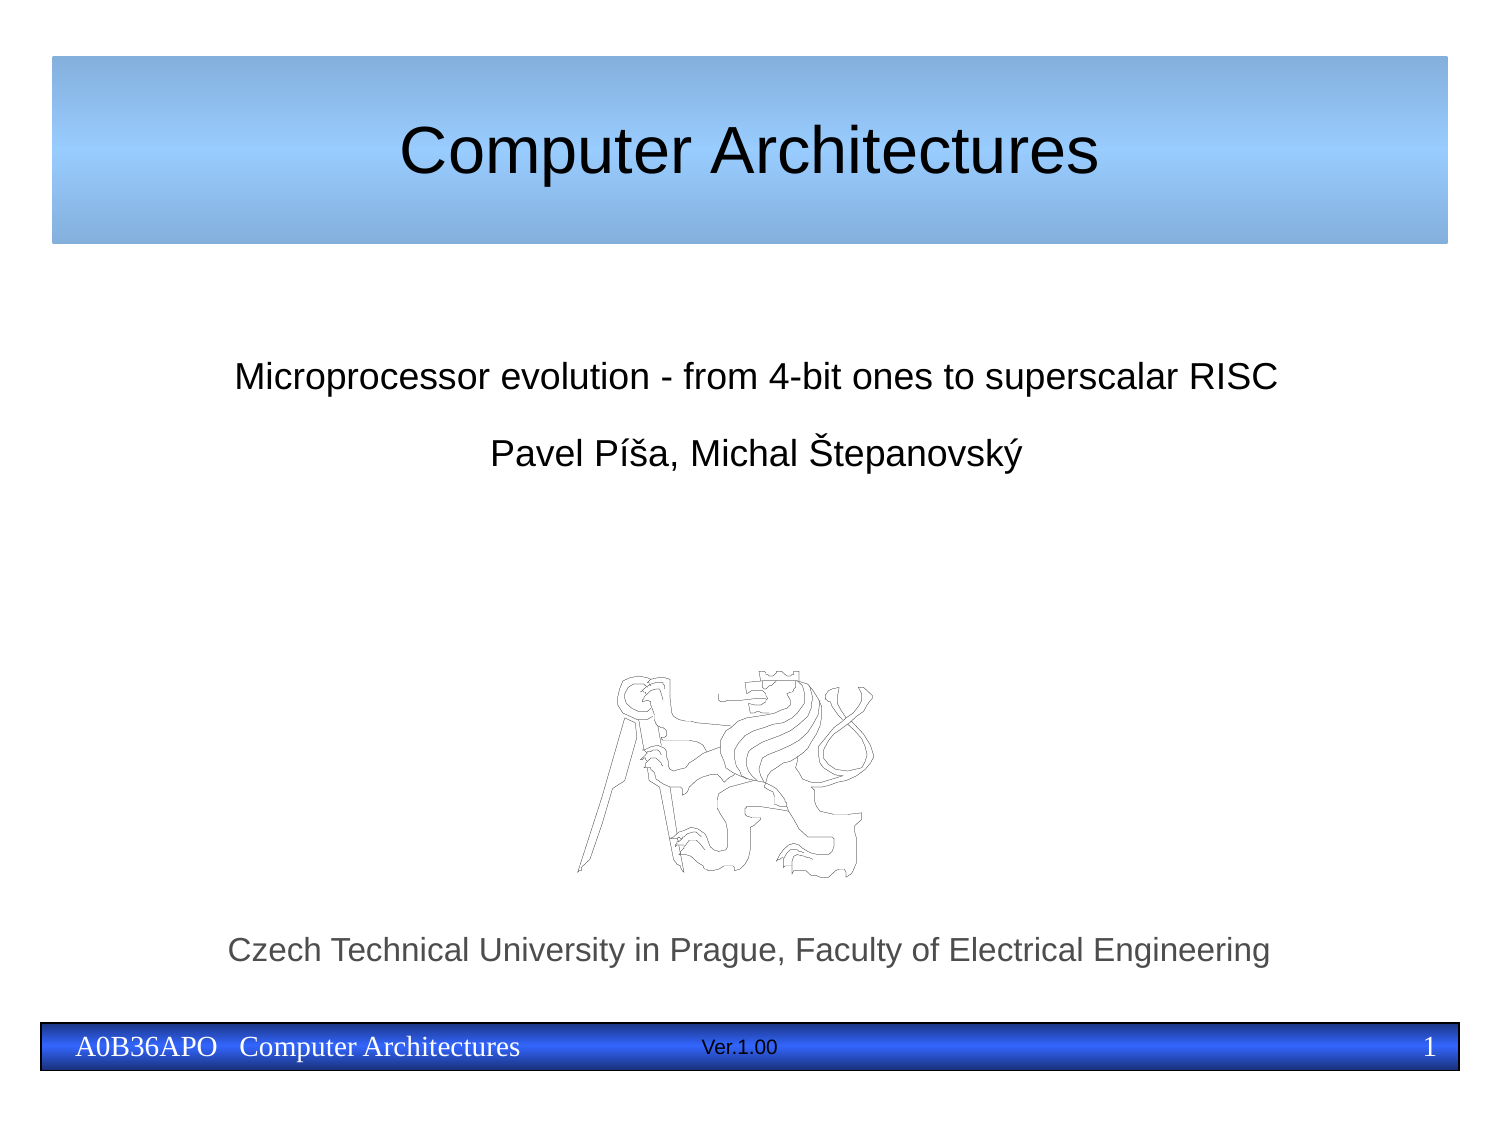

# Computer Architectures
Microprocessor evolution - from 4-bit ones to superscalar RISC
Pavel Píša, Michal Štepanovský
Czech Technical University in Prague, Faculty of Electrical Engineering
A0B36APO Computer Architectures
1
Ver.1.00